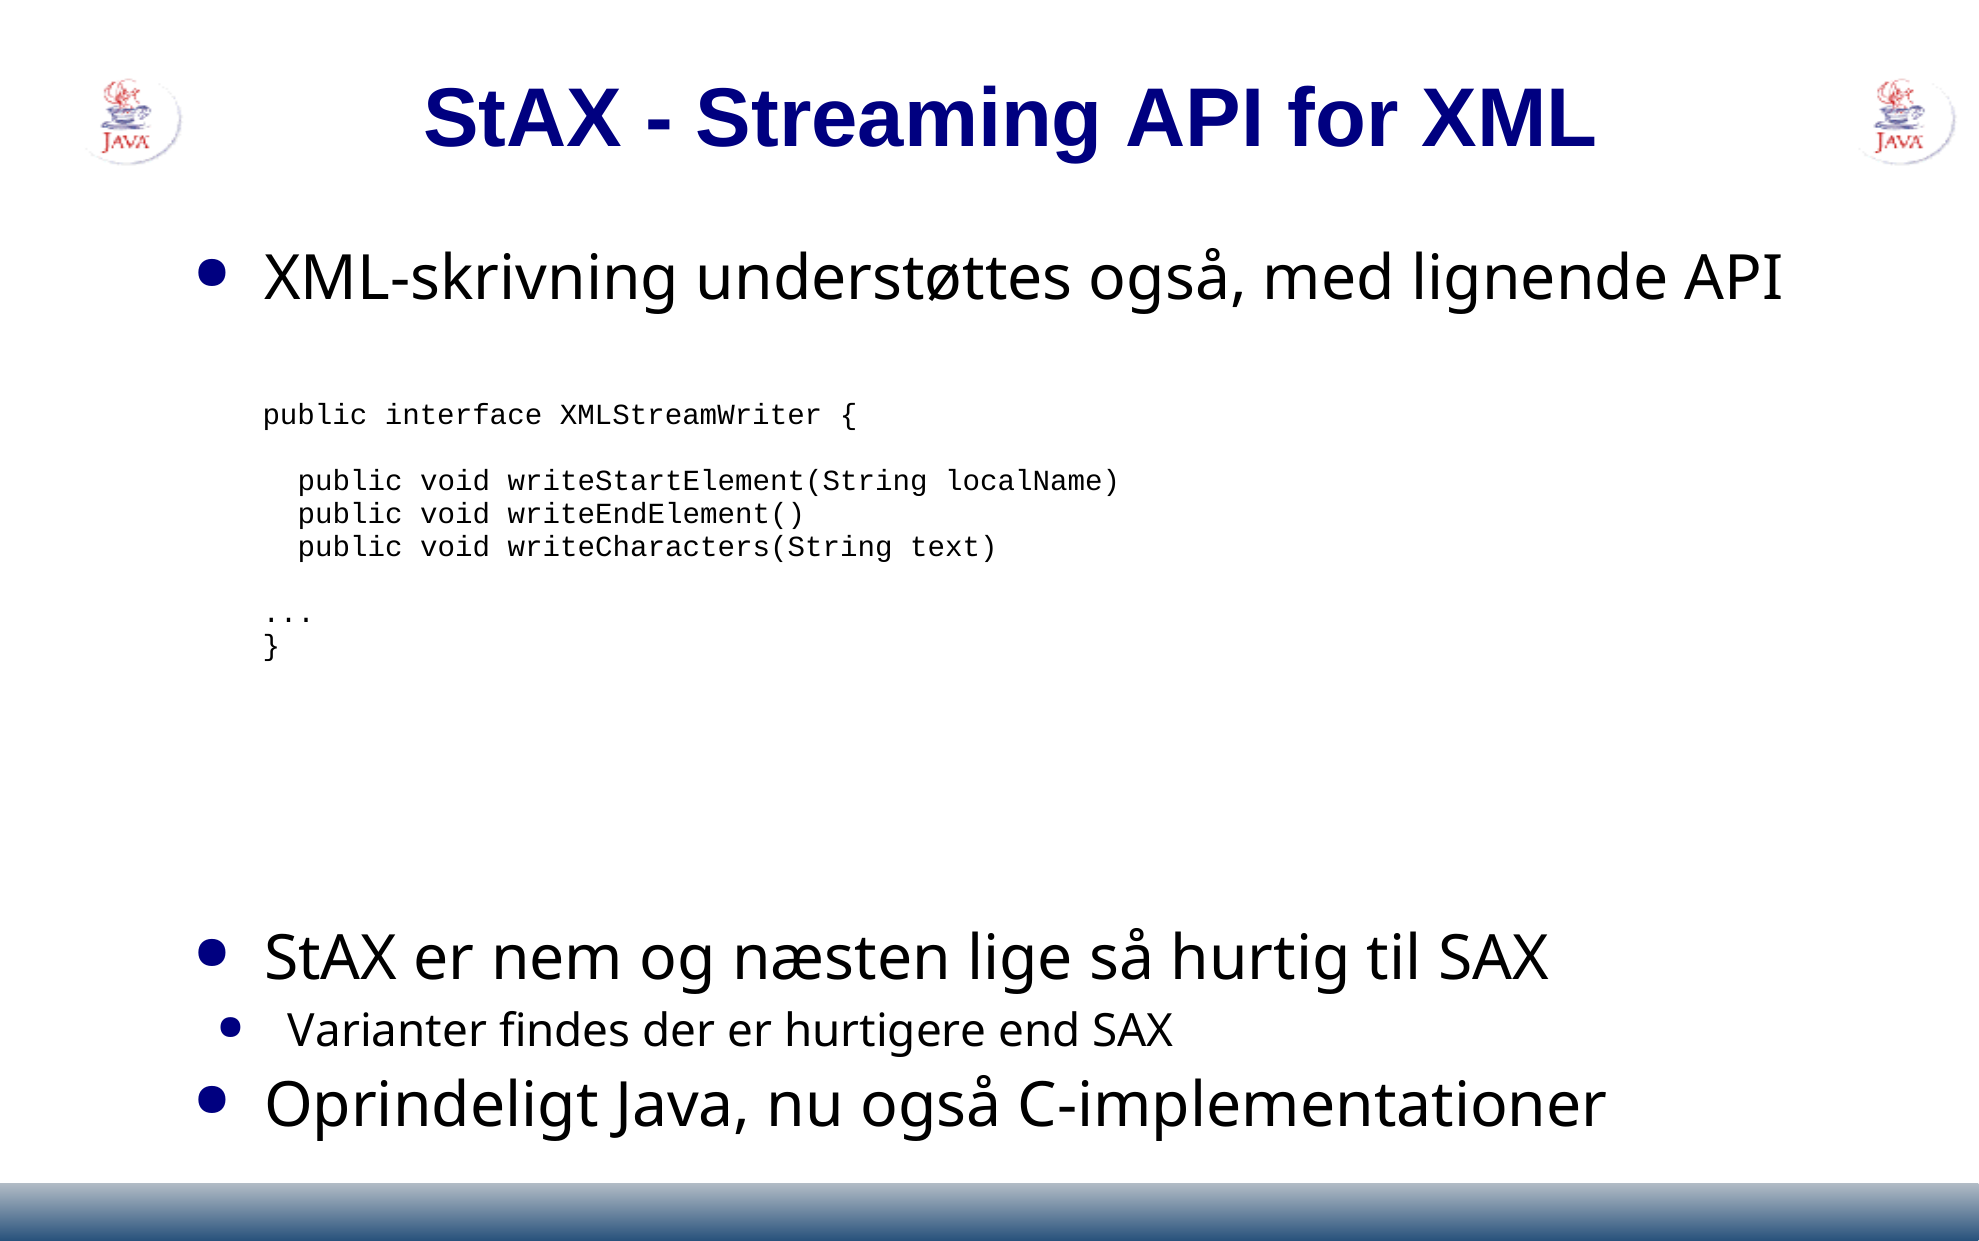

# StAX - Streaming API for XML
XML-skrivning understøttes også, med lignende API
StAX er nem og næsten lige så hurtig til SAX
Varianter findes der er hurtigere end SAX
Oprindeligt Java, nu også C-implementationer
public interface XMLStreamWriter {
 public void writeStartElement(String localName)
 public void writeEndElement()
 public void writeCharacters(String text)
...
}